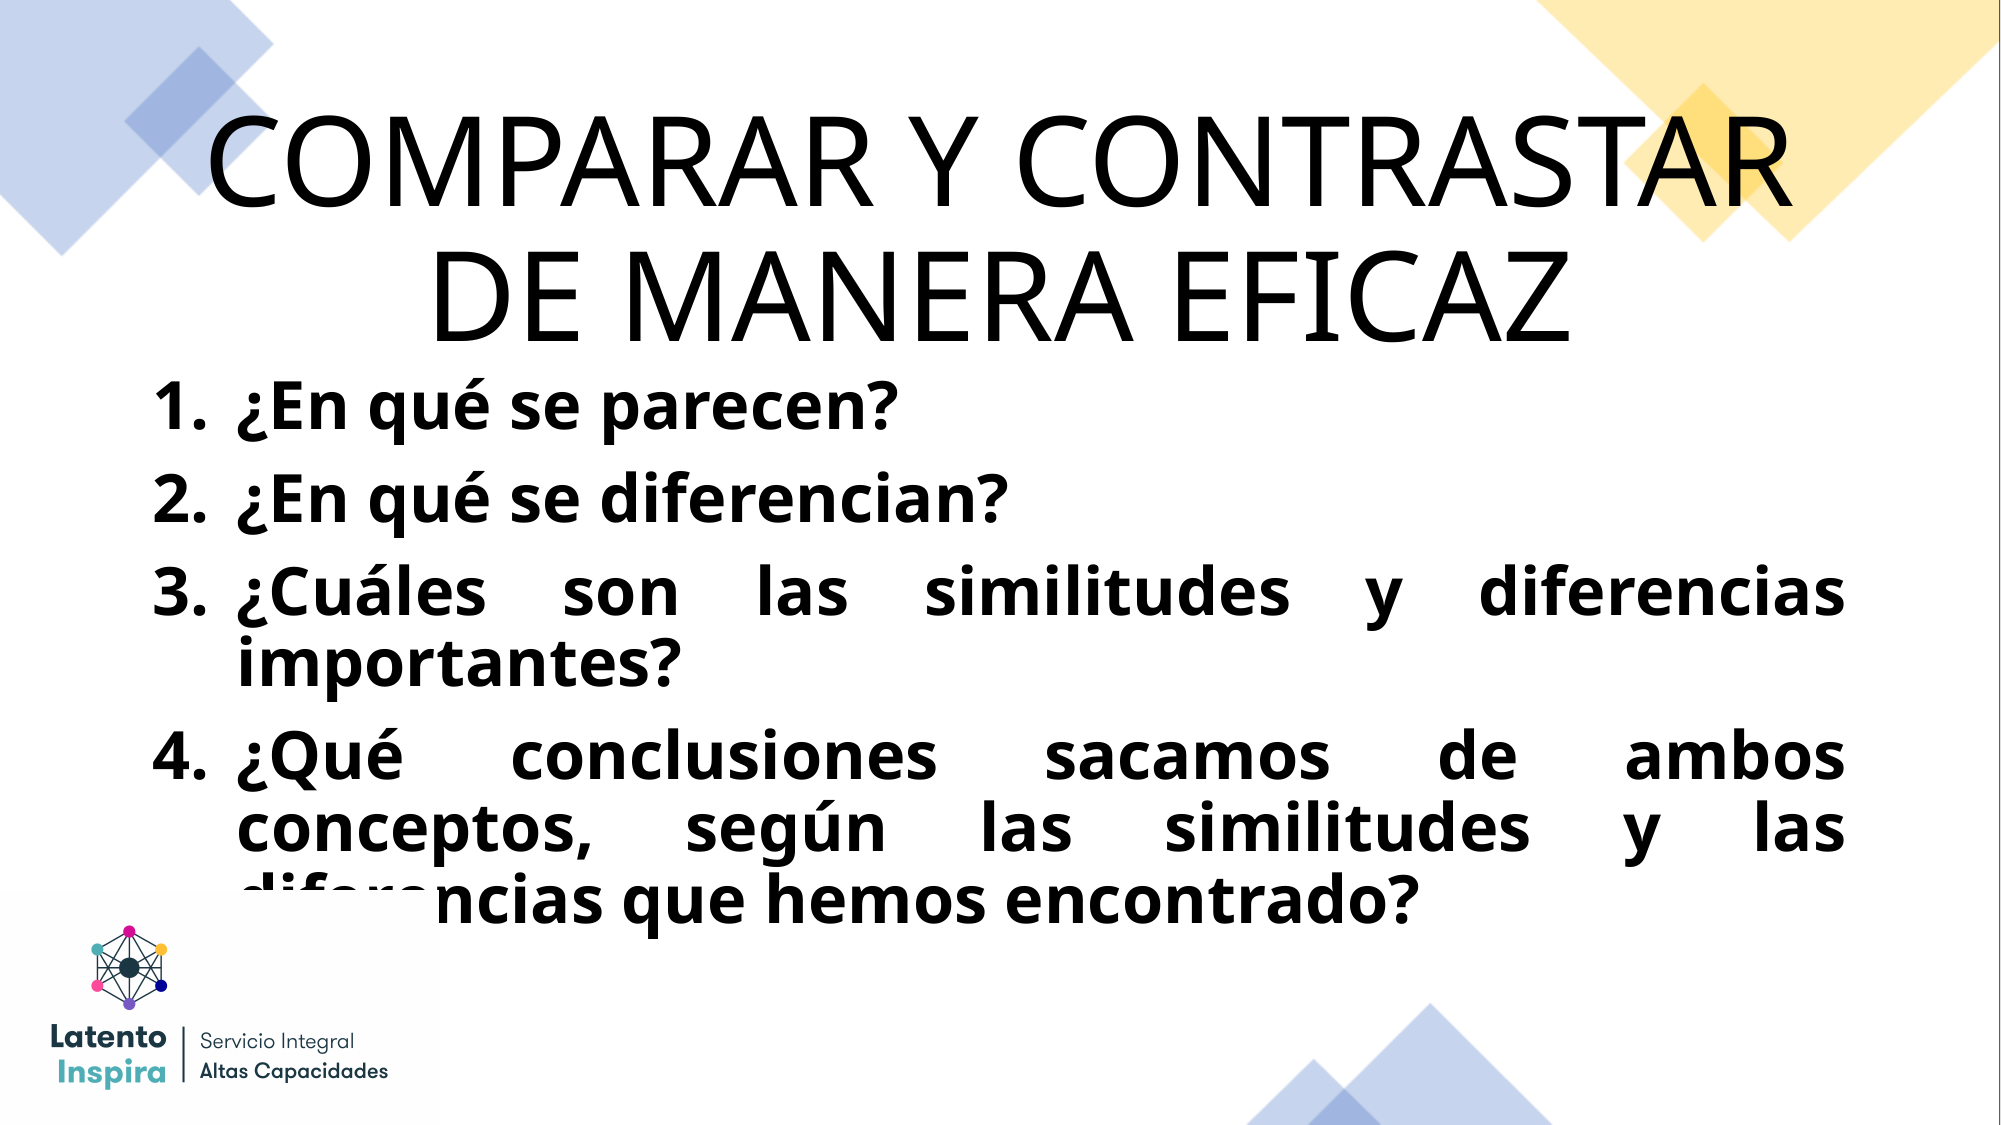

# COMPARAR Y CONTRASTAR DE MANERA EFICAZ
¿En qué se parecen?
¿En qué se diferencian?
¿Cuáles son las similitudes y diferencias importantes?
¿Qué conclusiones sacamos de ambos conceptos, según las similitudes y las diferencias que hemos encontrado?